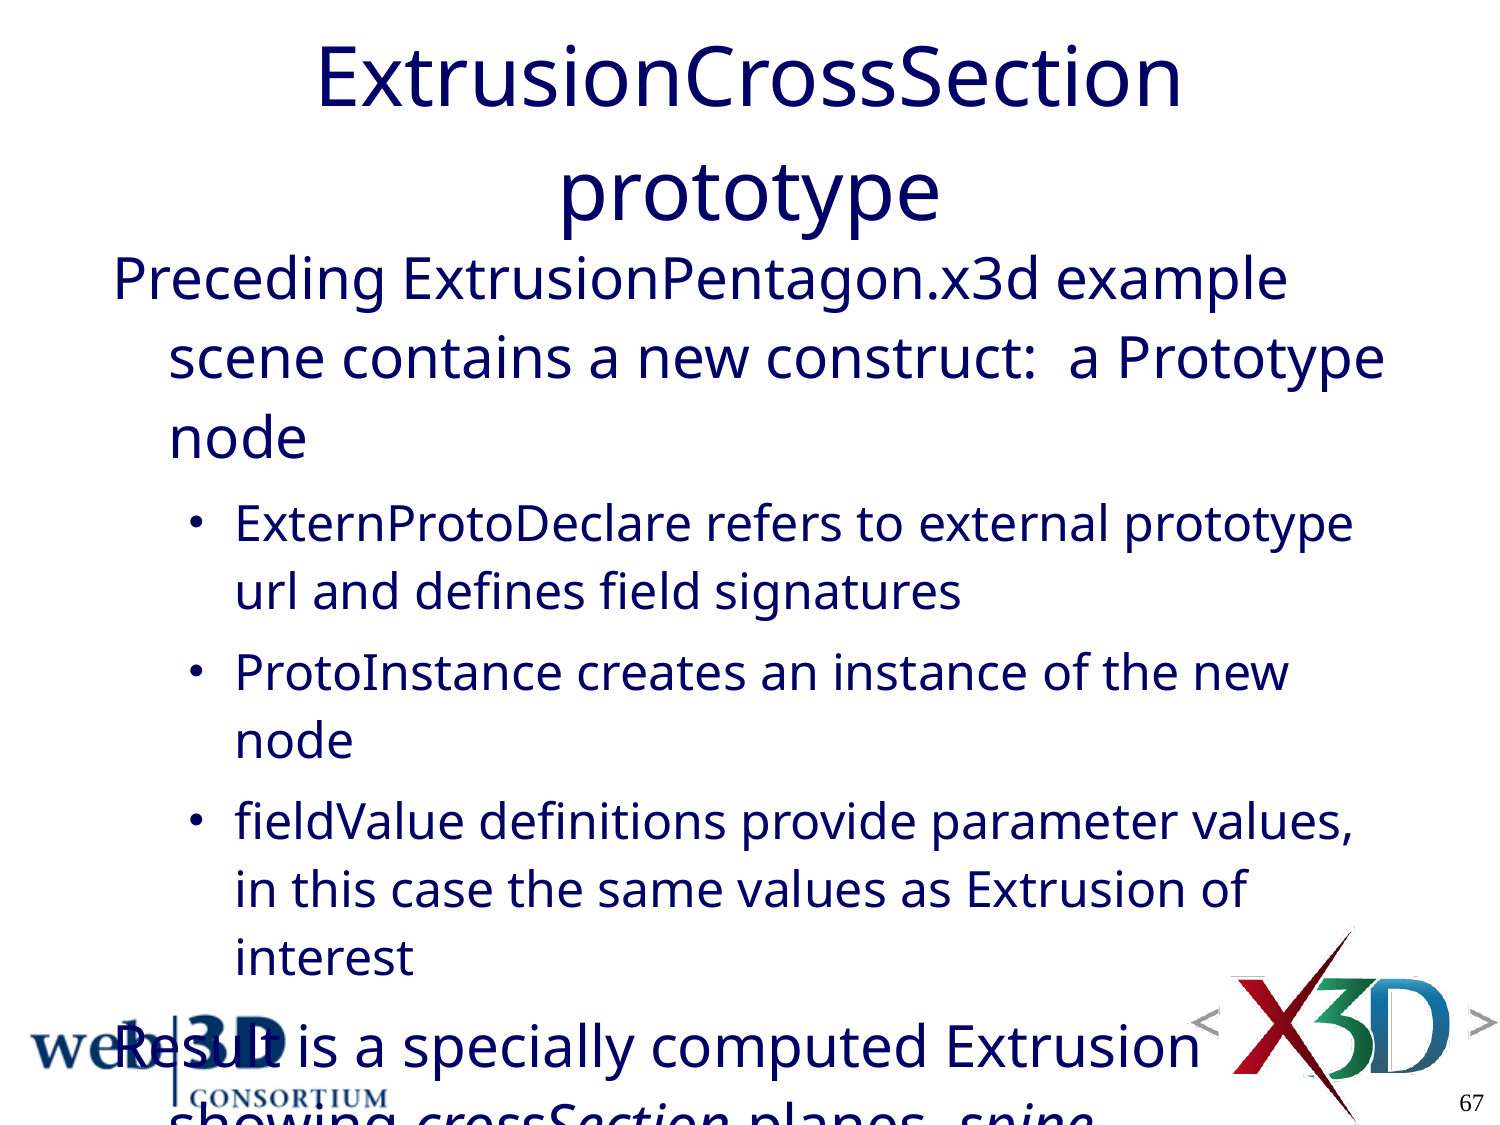

# ExtrusionCrossSection prototype
Preceding ExtrusionPentagon.x3d example scene contains a new construct: a Prototype node
ExternProtoDeclare refers to external prototype url and defines field signatures
ProtoInstance creates an instance of the new node
fieldValue definitions provide parameter values, in this case the same values as Extrusion of interest
Result is a specially computed Extrusion showing crossSection planes, spine, transparent sides
Can provide helpful insight and debugging support